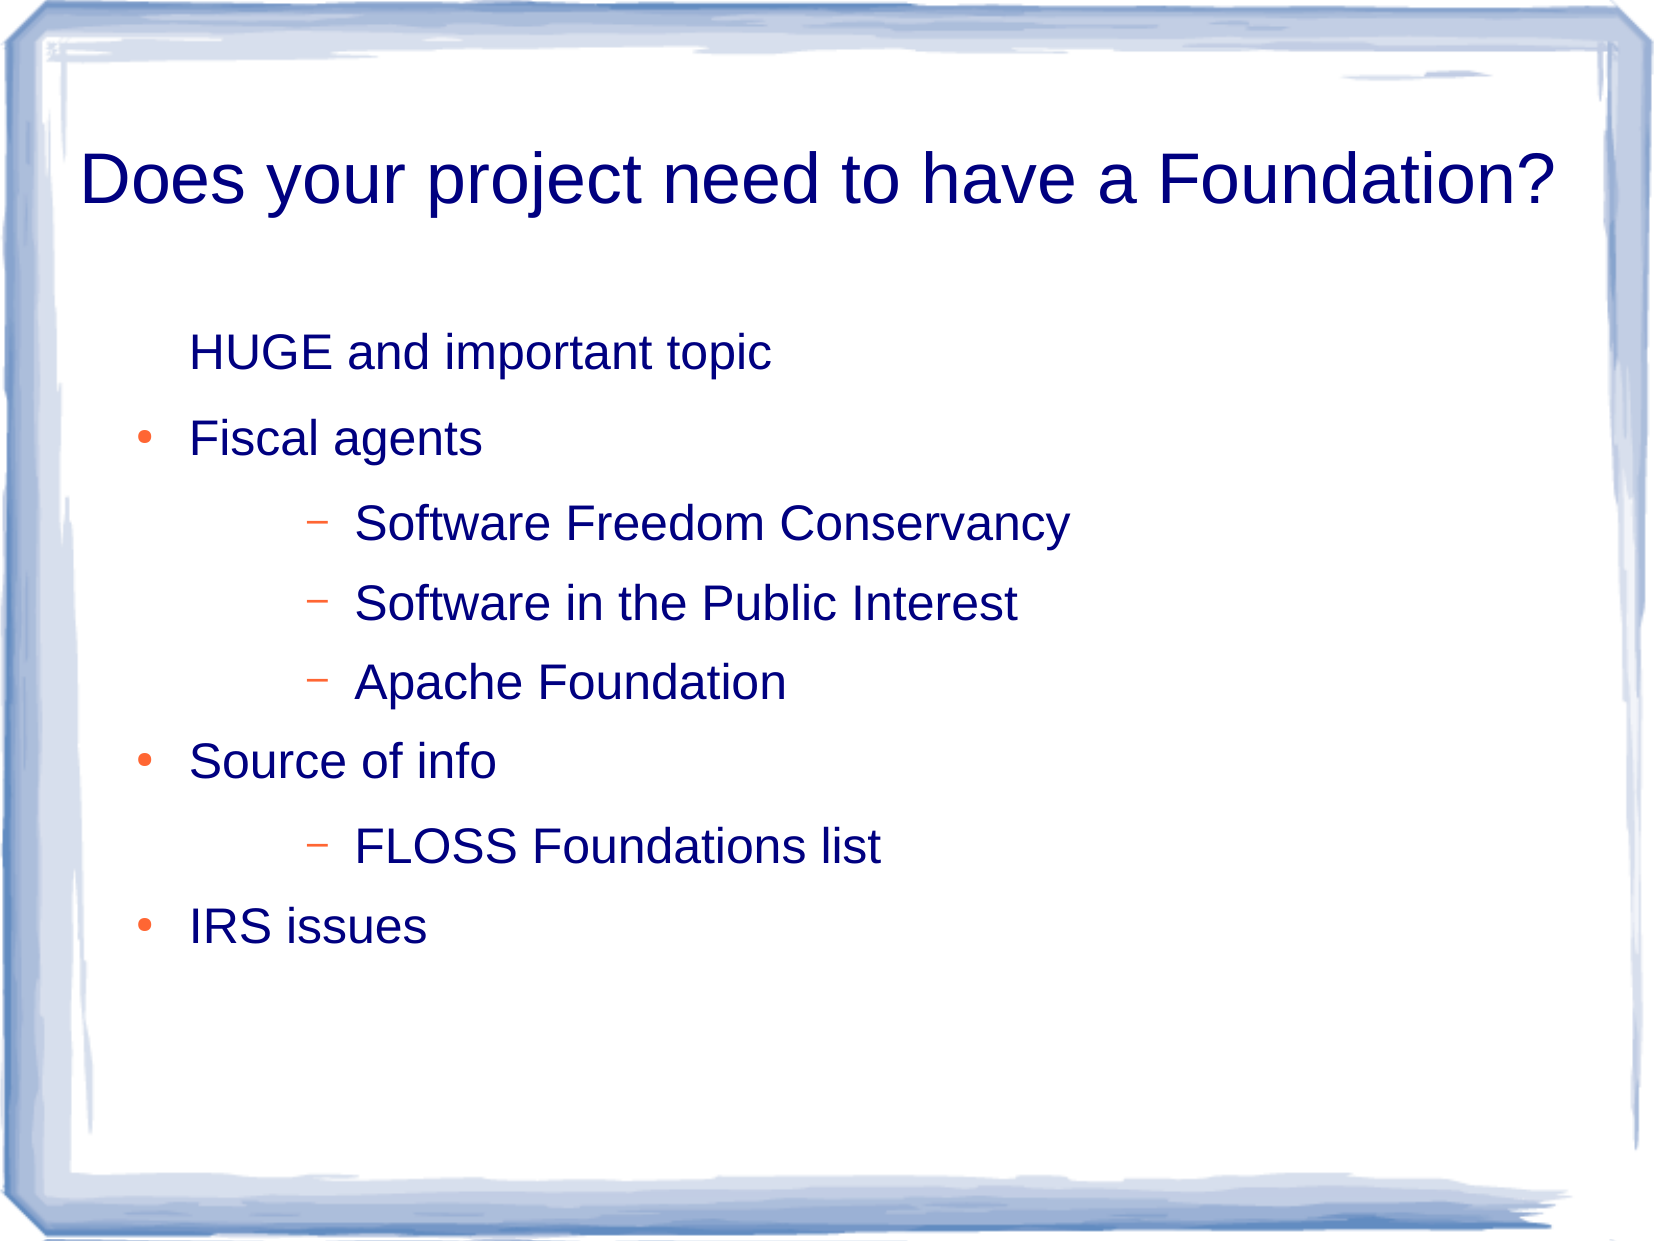

# Does your project need to have a Foundation?
HUGE and important topic
Fiscal agents
Software Freedom Conservancy
Software in the Public Interest
Apache Foundation
Source of info
FLOSS Foundations list
IRS issues